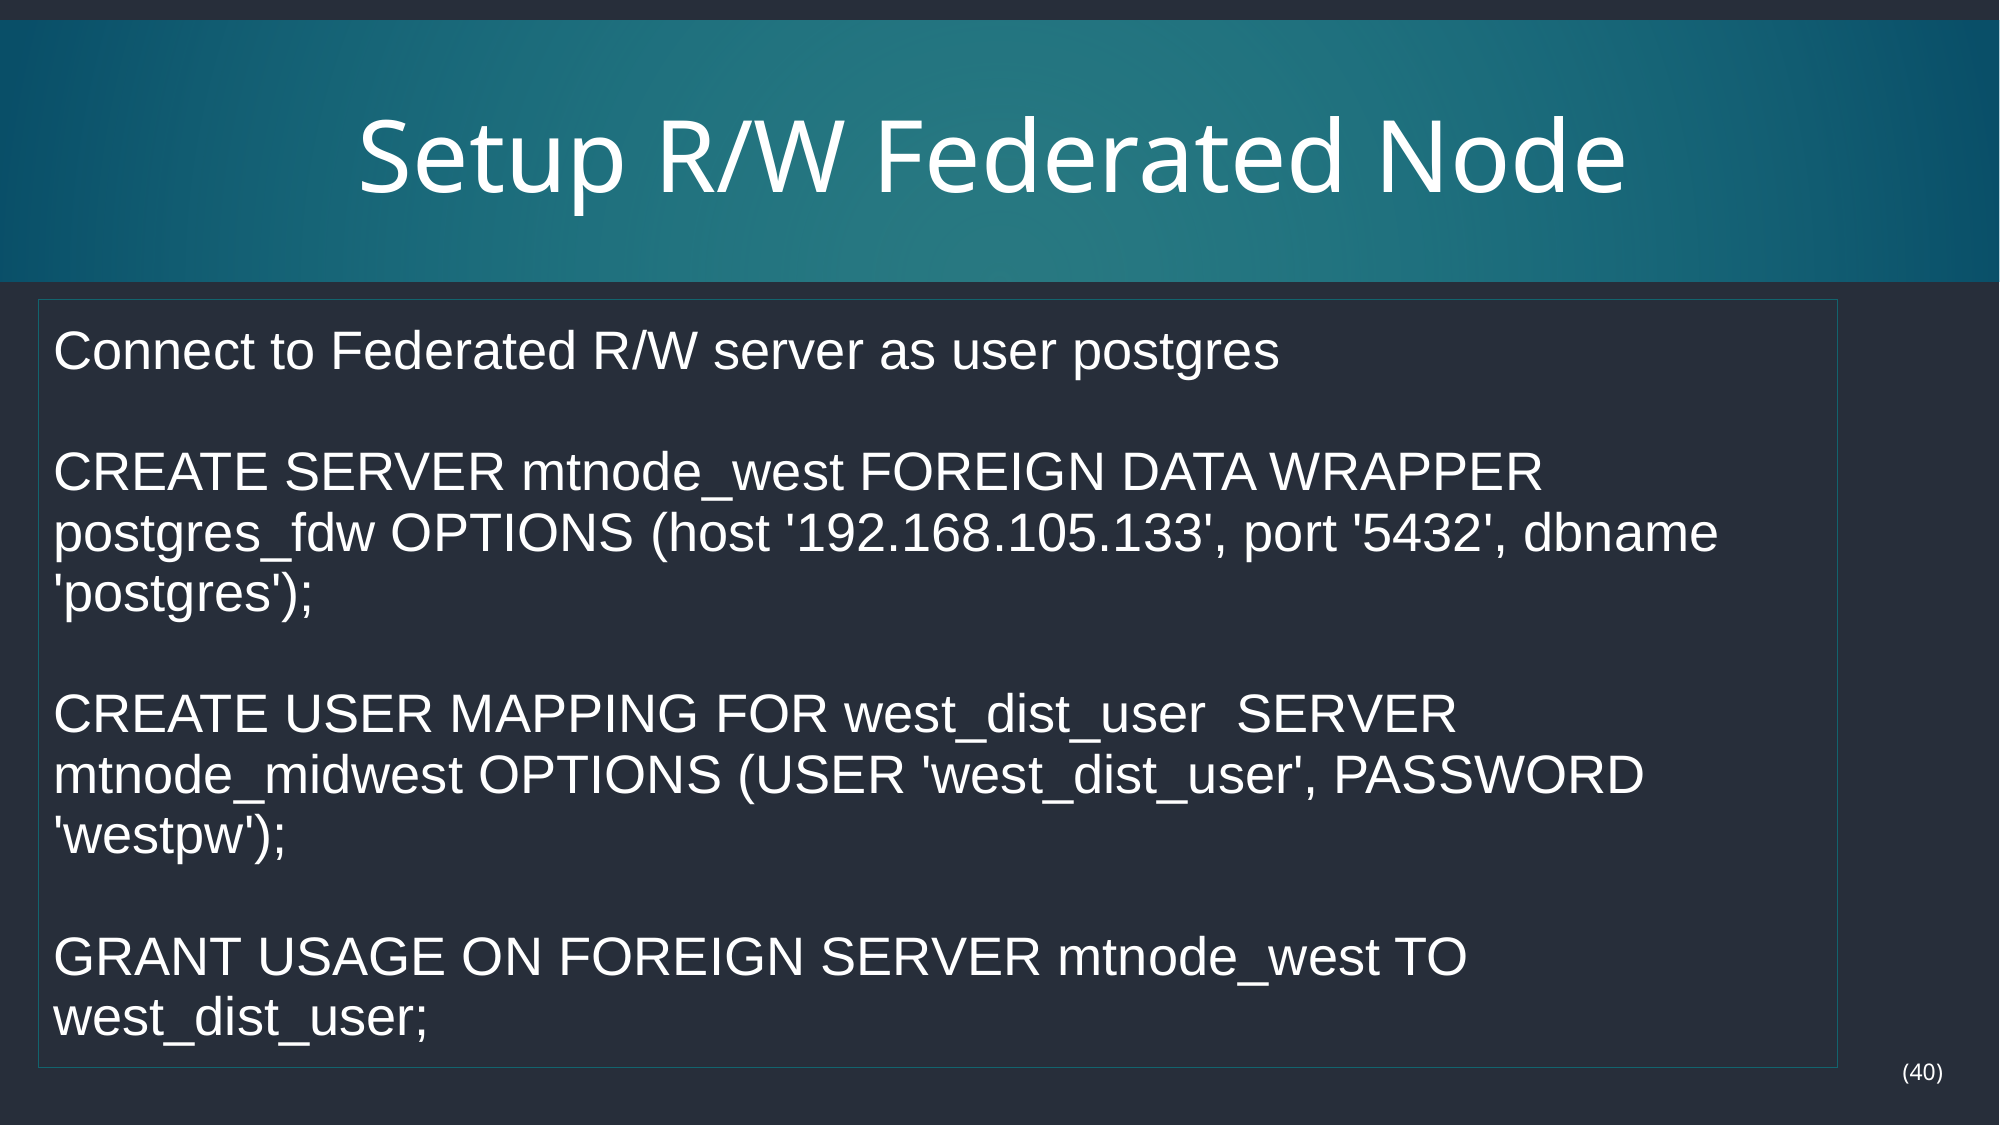

Setup R/W Federated Node
Connect to Federated R/W server as user postgres
CREATE SERVER mtnode_west FOREIGN DATA WRAPPER postgres_fdw OPTIONS (host '192.168.105.133', port '5432', dbname 'postgres');
CREATE USER MAPPING FOR west_dist_user SERVER mtnode_midwest OPTIONS (USER 'west_dist_user', PASSWORD 'westpw');
GRANT USAGE ON FOREIGN SERVER mtnode_west TO west_dist_user;